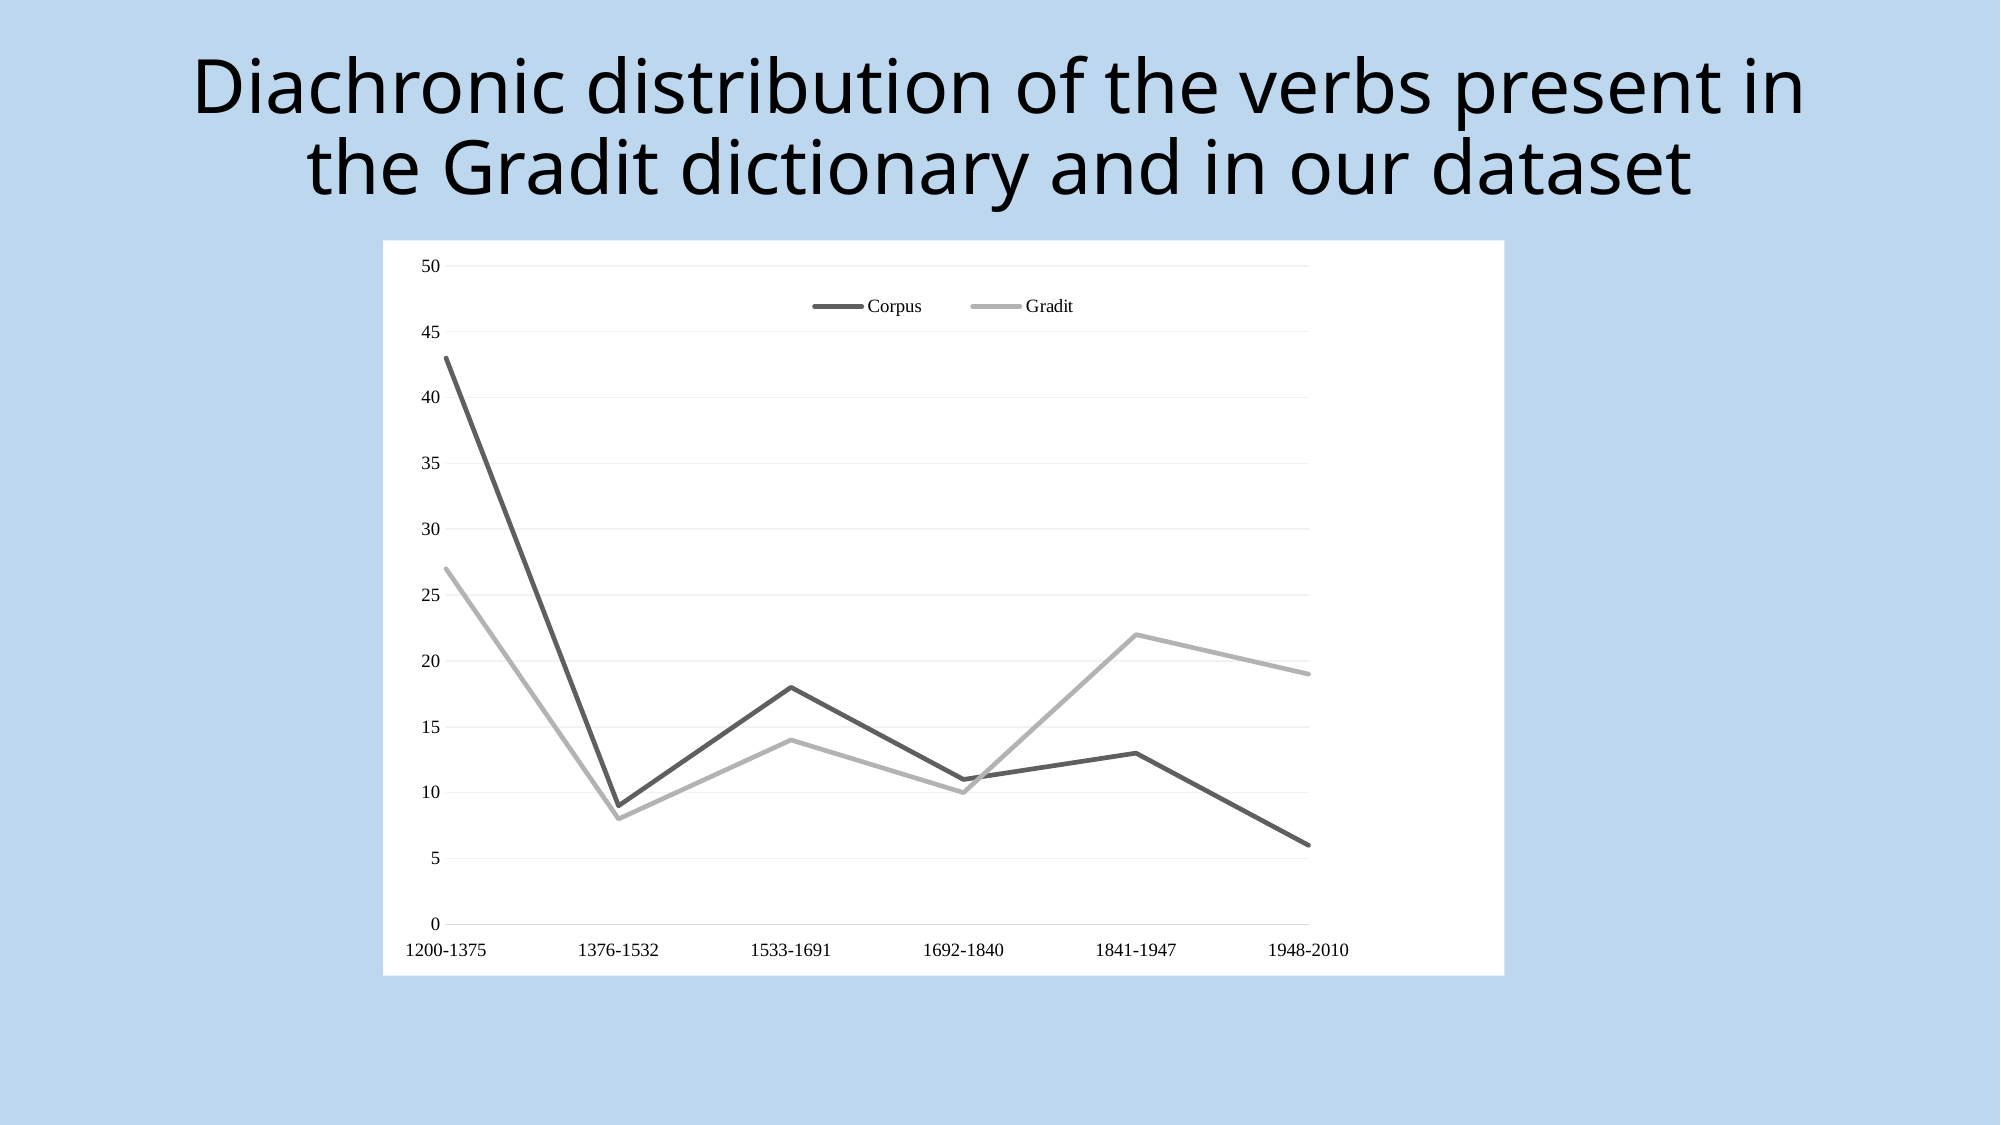

Diachronic distribution of the verbs present in the Gradit dictionary and in our dataset
### Chart
| Category | Corpus | Gradit |
|---|---|---|
| 1200-1375 | 43.0 | 27.0 |
| 1376-1532 | 9.0 | 8.0 |
| 1533-1691 | 18.0 | 14.0 |
| 1692-1840 | 11.0 | 10.0 |
| 1841-1947 | 13.0 | 22.0 |
| 1948-2010 | 6.0 | 19.0 |